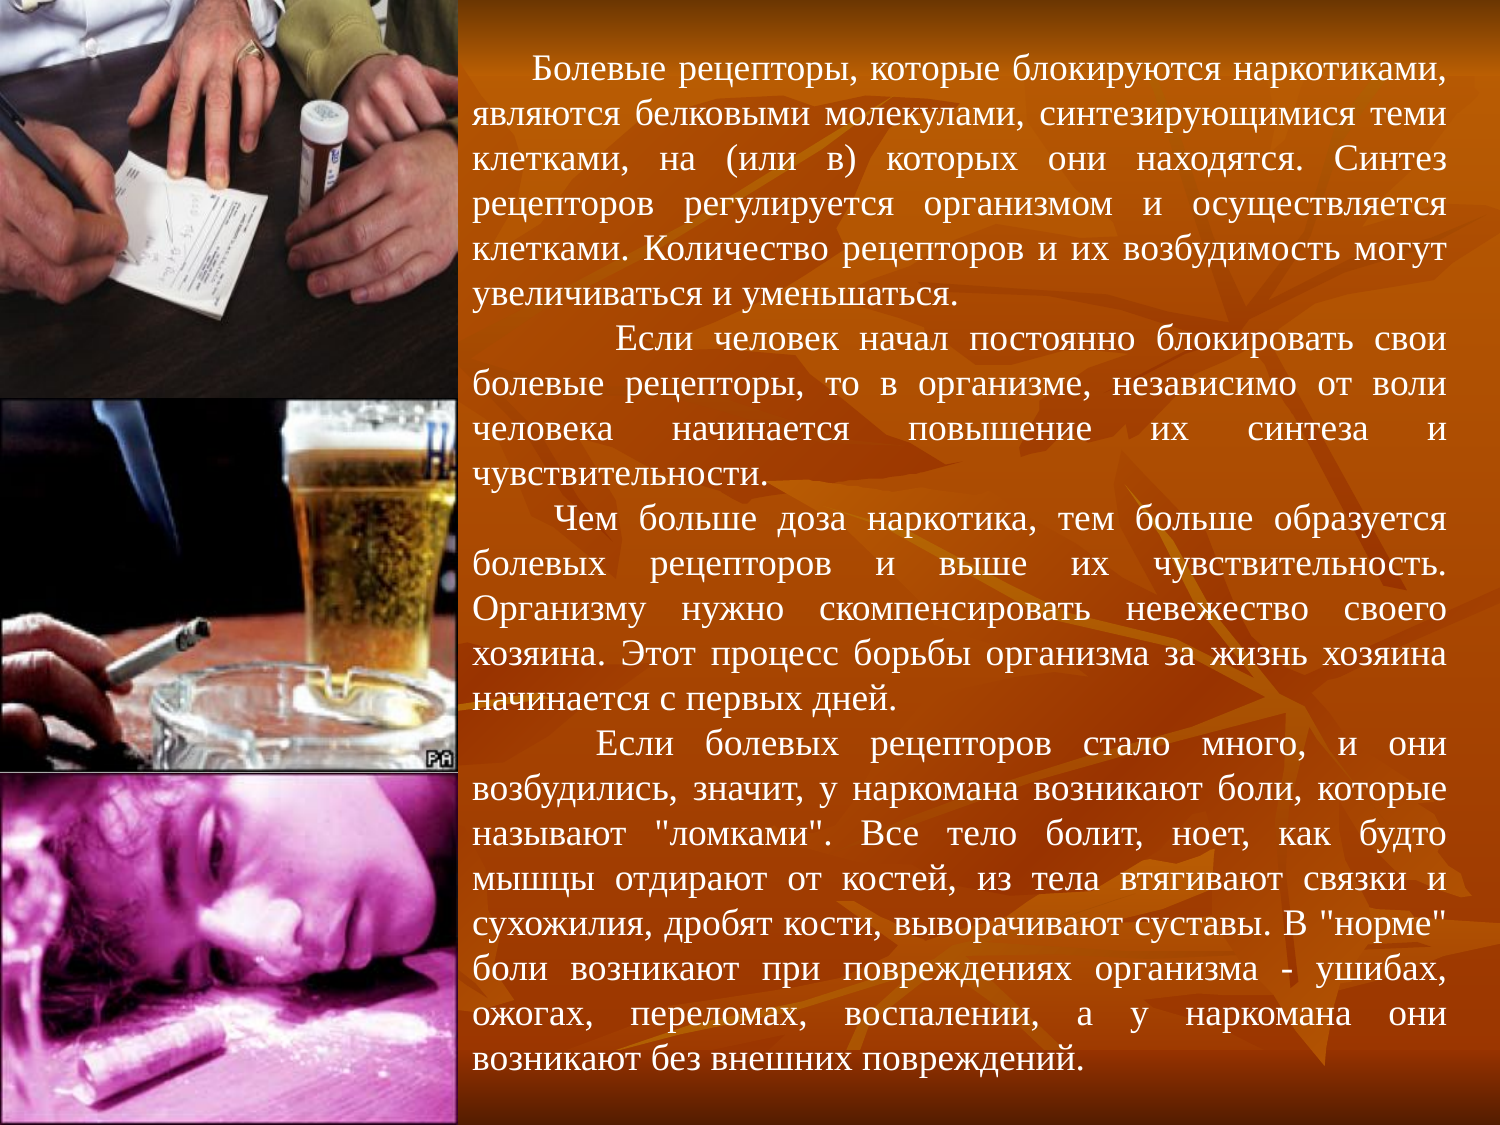

Болевые рецепторы, которые блокируются наркотиками, являются белковыми молекулами, синтезирующимися теми клетками, на (или в) которых они находятся. Синтез рецепторов регулируется организмом и осуществляется клетками. Количество рецепторов и их возбудимость могут увеличиваться и уменьшаться.
 Если человек начал постоянно блокировать свои болевые рецепторы, то в организме, независимо от воли человека начинается повышение их синтеза и чувствительности.
 Чем больше доза наркотика, тем больше образуется болевых рецепторов и выше их чувствительность. Организму нужно скомпенсировать невежество своего хозяина. Этот процесс борьбы организма за жизнь хозяина начинается с первых дней.
 Если болевых рецепторов стало много, и они возбудились, значит, у наркомана возникают боли, которые называют "ломками". Все тело болит, ноет, как будто мышцы отдирают от костей, из тела втягивают связки и сухожилия, дробят кости, выворачивают суставы. В "норме" боли возникают при повреждениях организма - ушибах, ожогах, переломах, воспалении, а у наркомана они возникают без внешних повреждений.